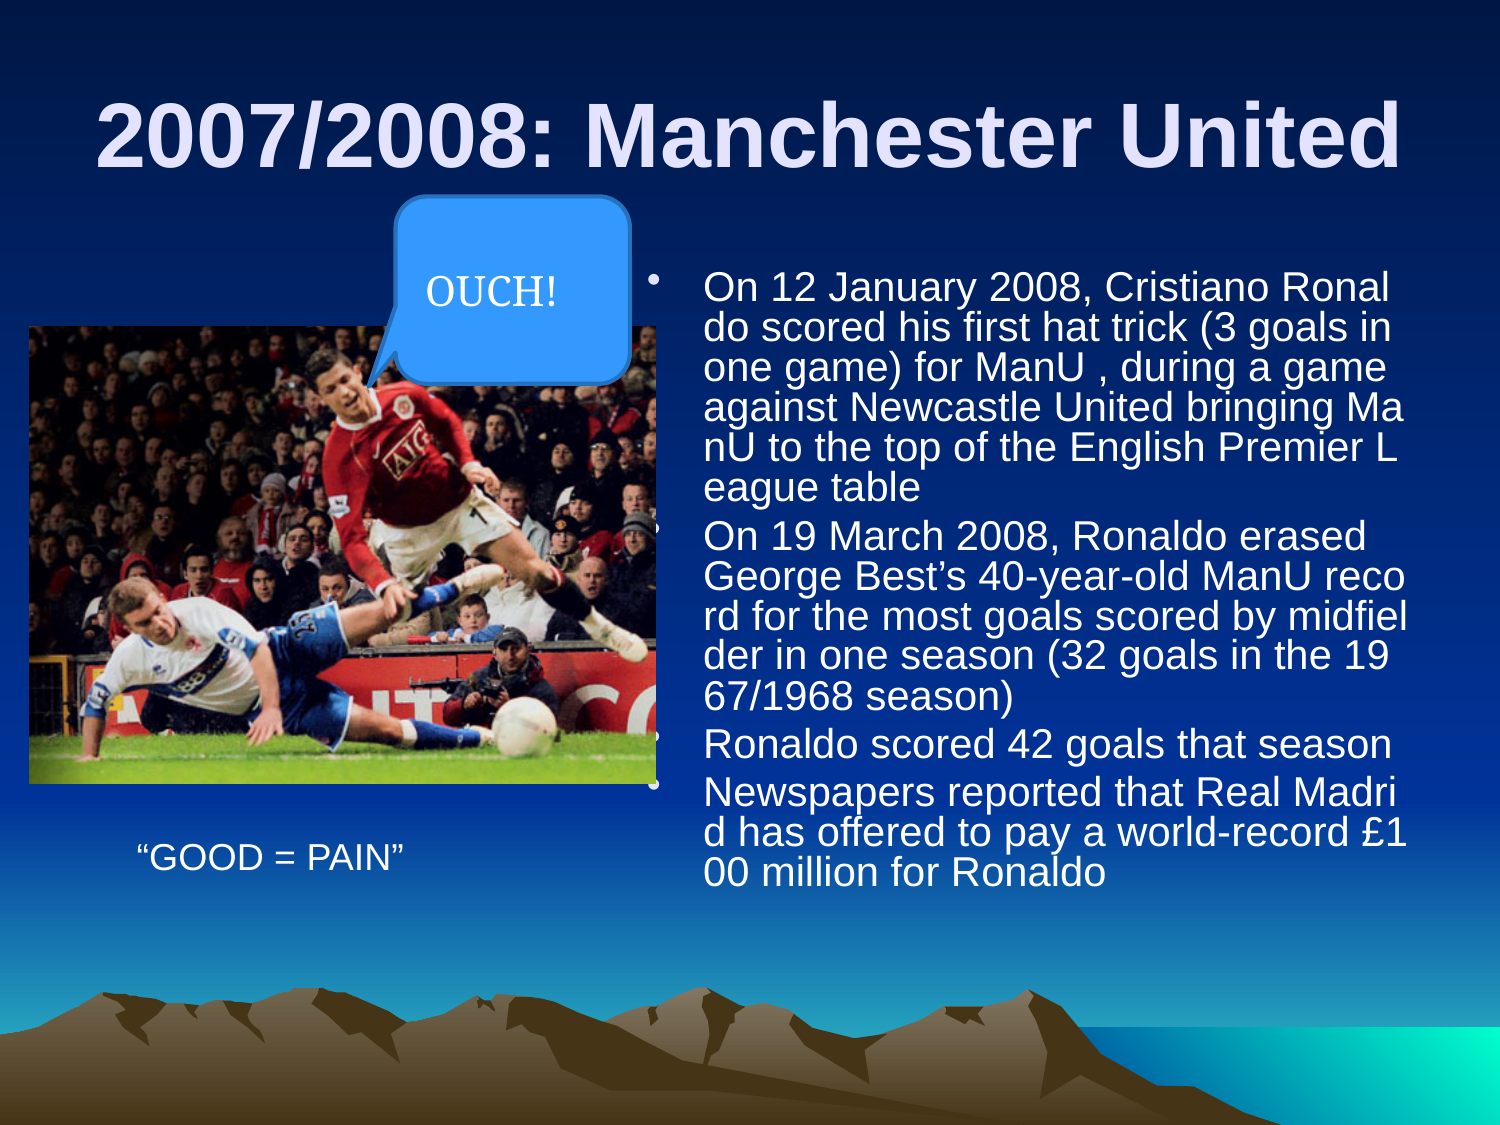

# 2007/2008: Manchester United
OUCH!
On 12 January 2008, Cristiano Ronaldo scored his first hat trick (3 goals in one game) for ManU , during a game against Newcastle United bringing ManU to the top of the English Premier League table
On 19 March 2008, Ronaldo erased George Best’s 40-year-old ManU record for the most goals scored by midfielder in one season (32 goals in the 1967/1968 season)
Ronaldo scored 42 goals that season
Newspapers reported that Real Madrid has offered to pay a world-record £100 million for Ronaldo
“GOOD = PAIN”